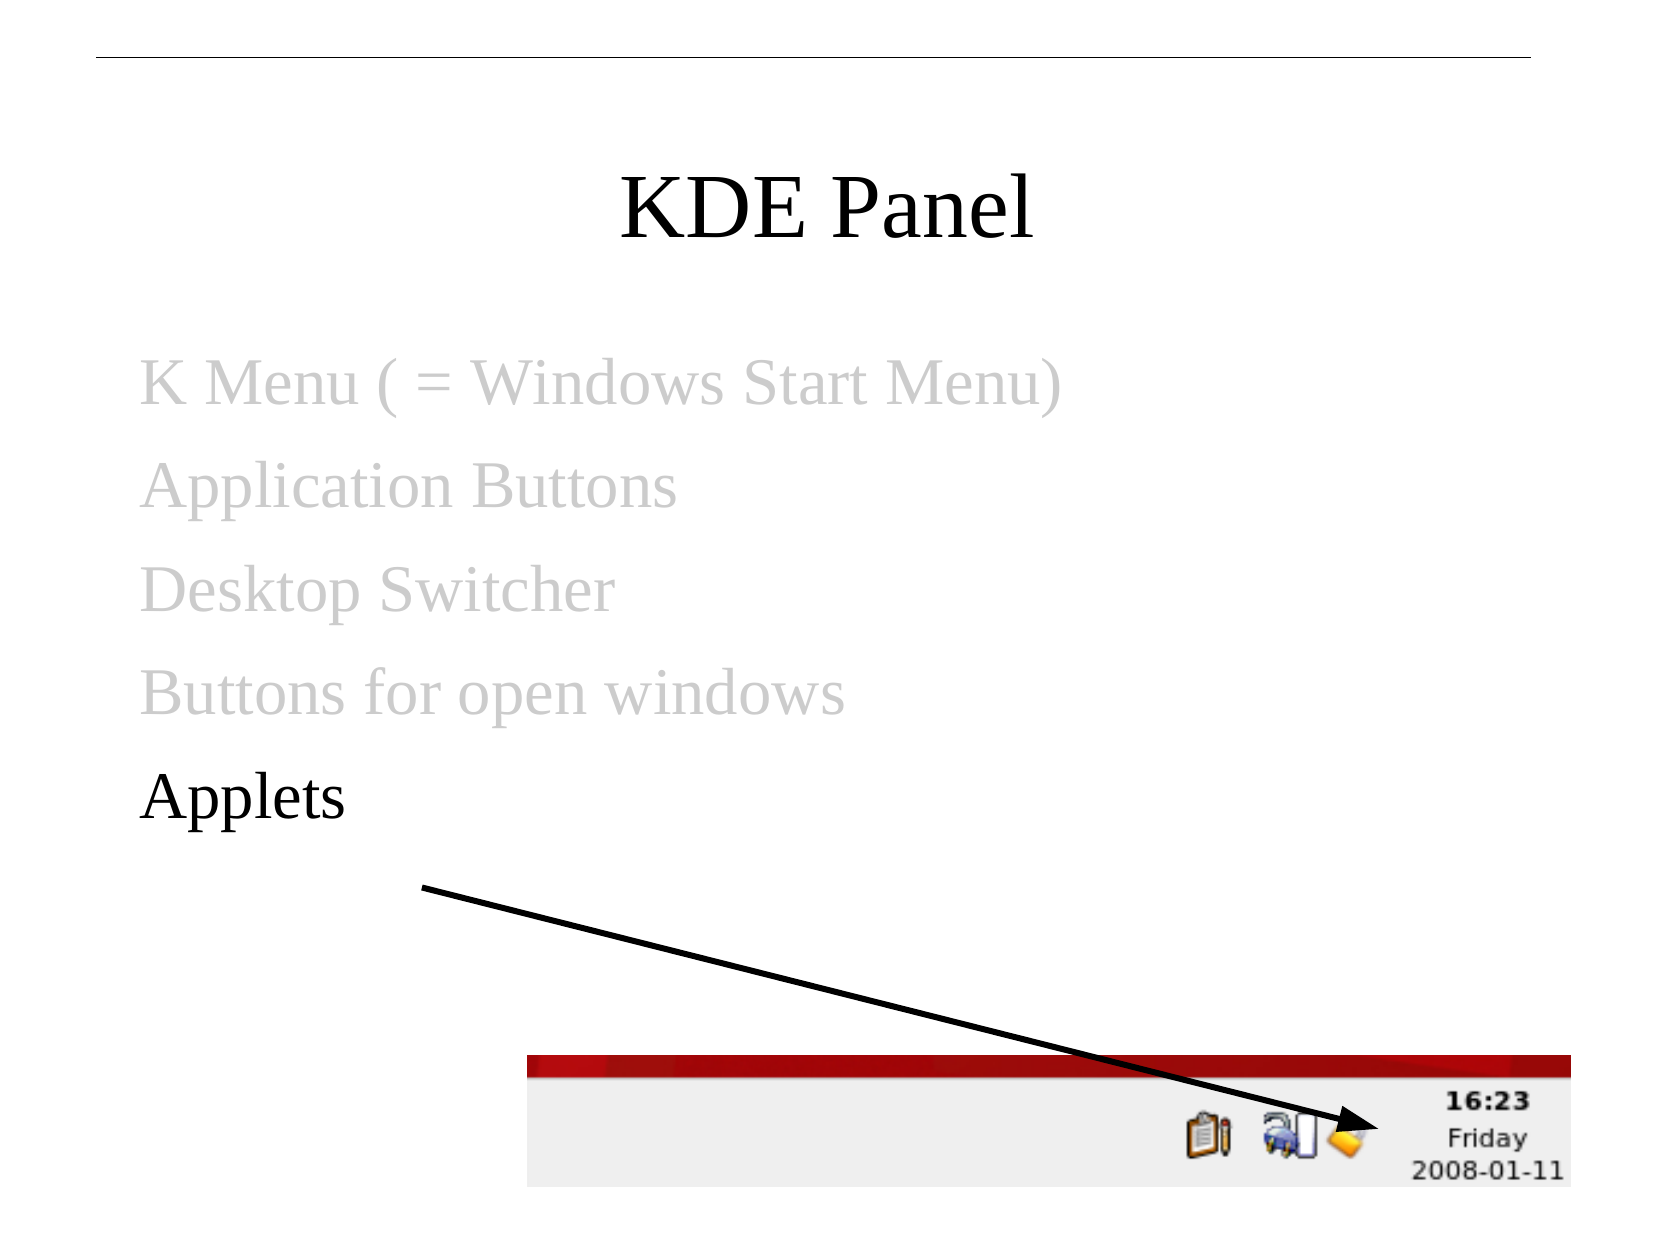

# KDE Panel
K Menu ( = Windows Start Menu)
Application Buttons
Desktop Switcher
Buttons for open windows
Applets